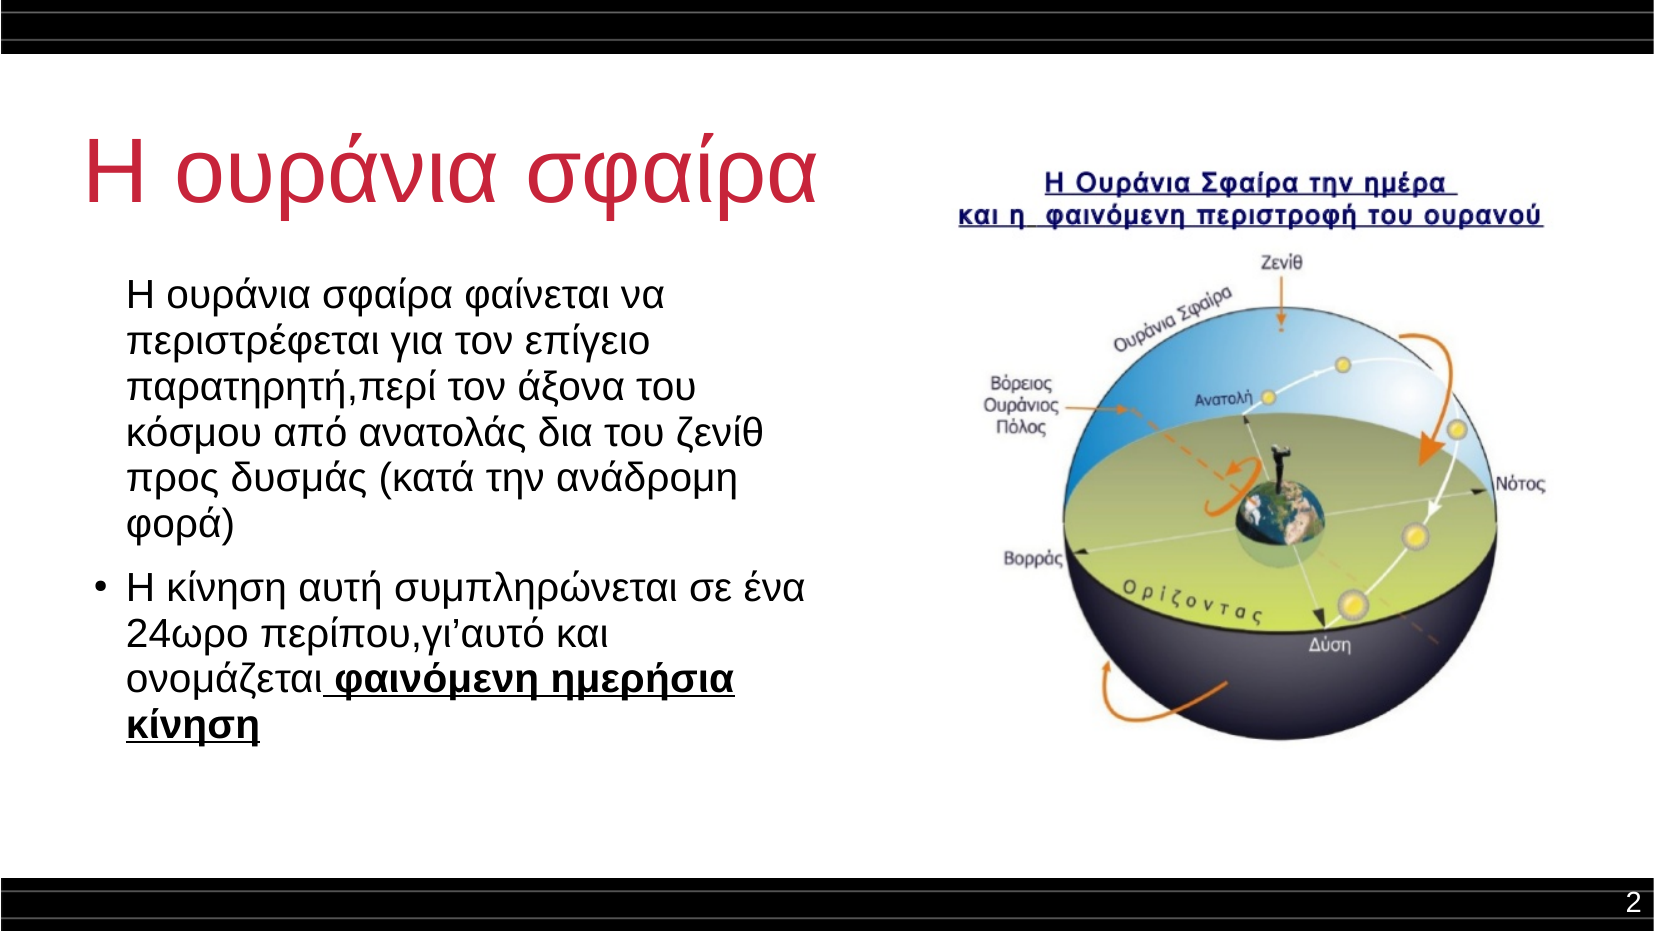

# Η ουράνια σφαίρα
Η ουράνια σφαίρα φαίνεται να περιστρέφεται για τον επίγειο παρατηρητή,περί τον άξονα του κόσμου από ανατολάς δια του ζενίθ προς δυσμάς (κατά την ανάδρομη φορά)
Η κίνηση αυτή συμπληρώνεται σε ένα 24ωρο περίπου,γι’αυτό και ονομάζεται φαινόμενη ημερήσια κίνηση